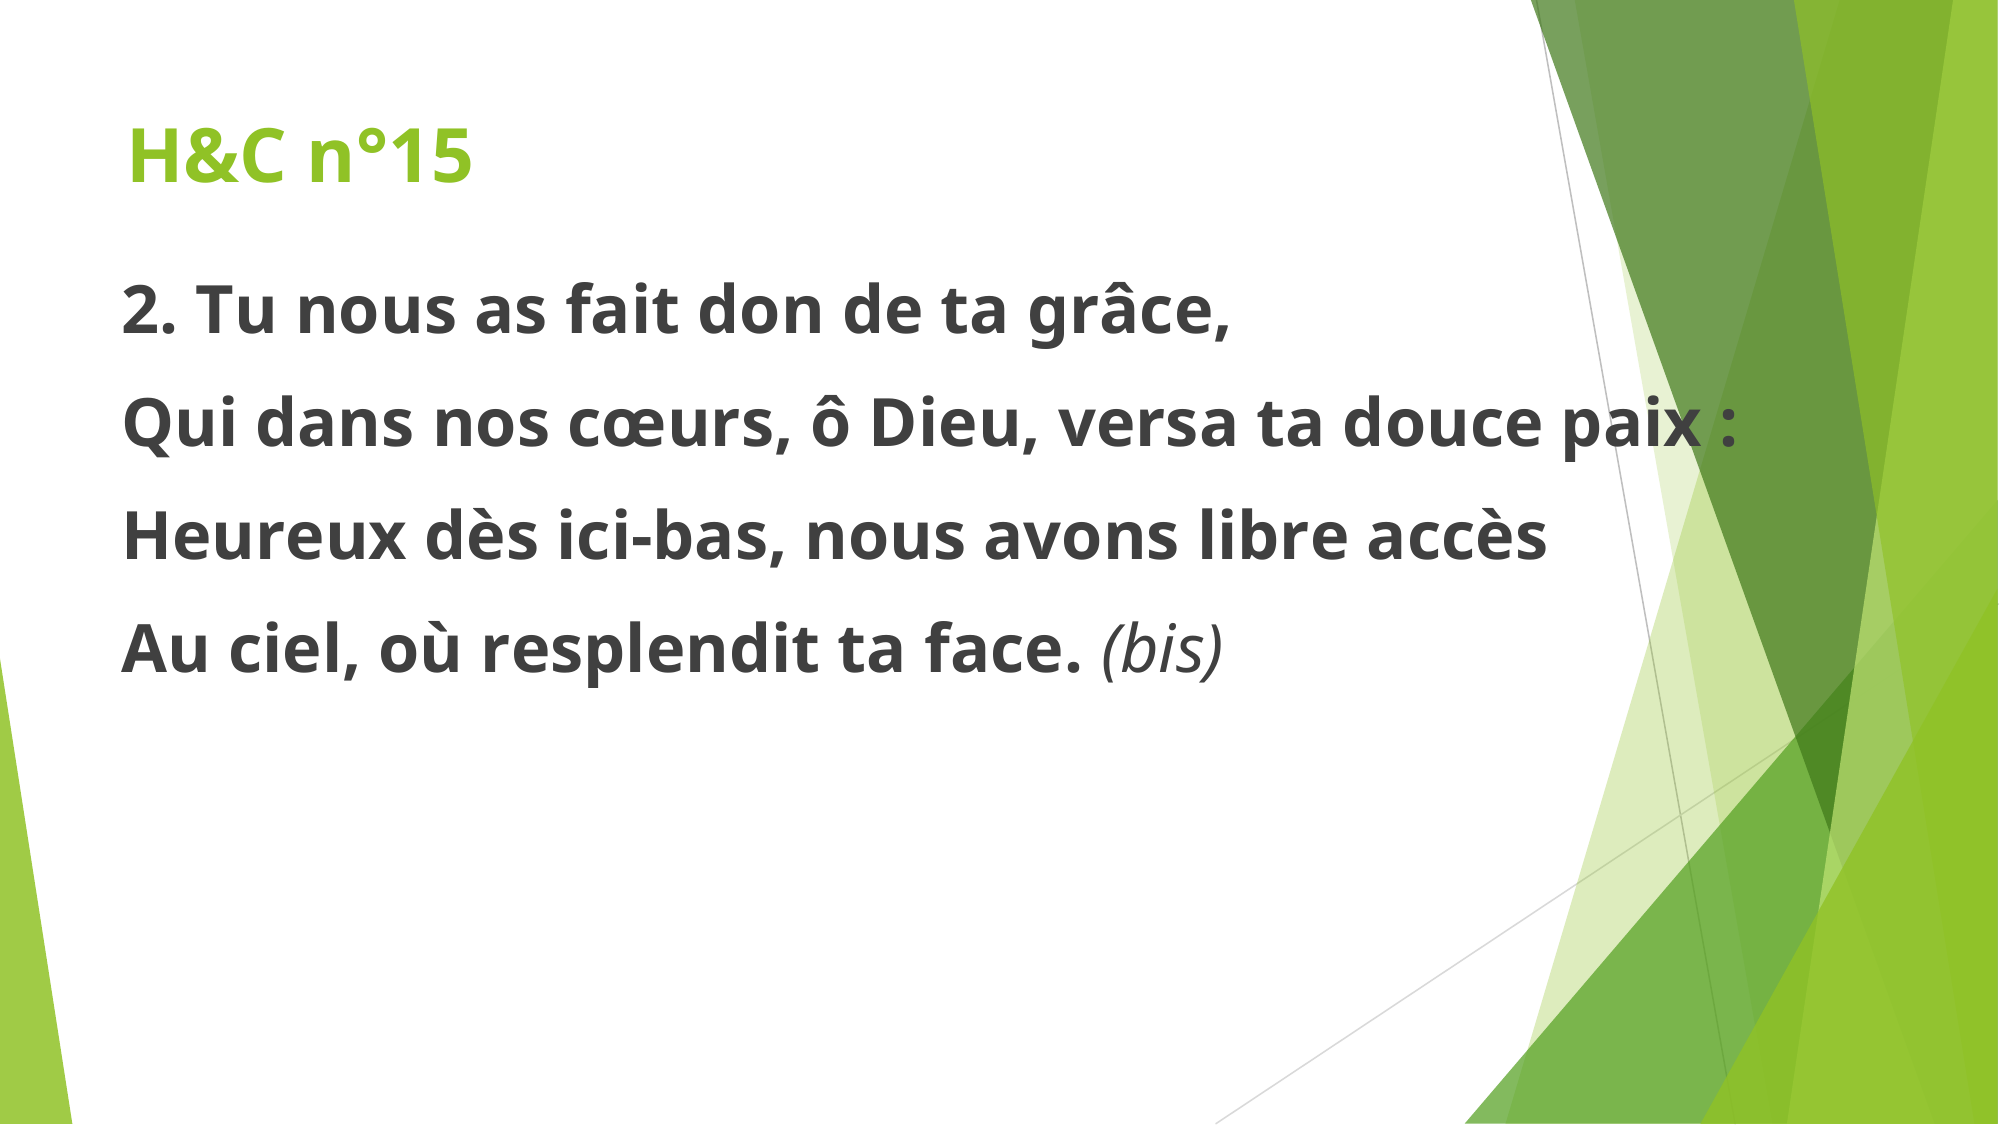

H&C n°15
2. Tu nous as fait don de ta grâce,
Qui dans nos cœurs, ô Dieu, versa ta douce paix :
Heureux dès ici-bas, nous avons libre accès
Au ciel, où resplendit ta face. (bis)